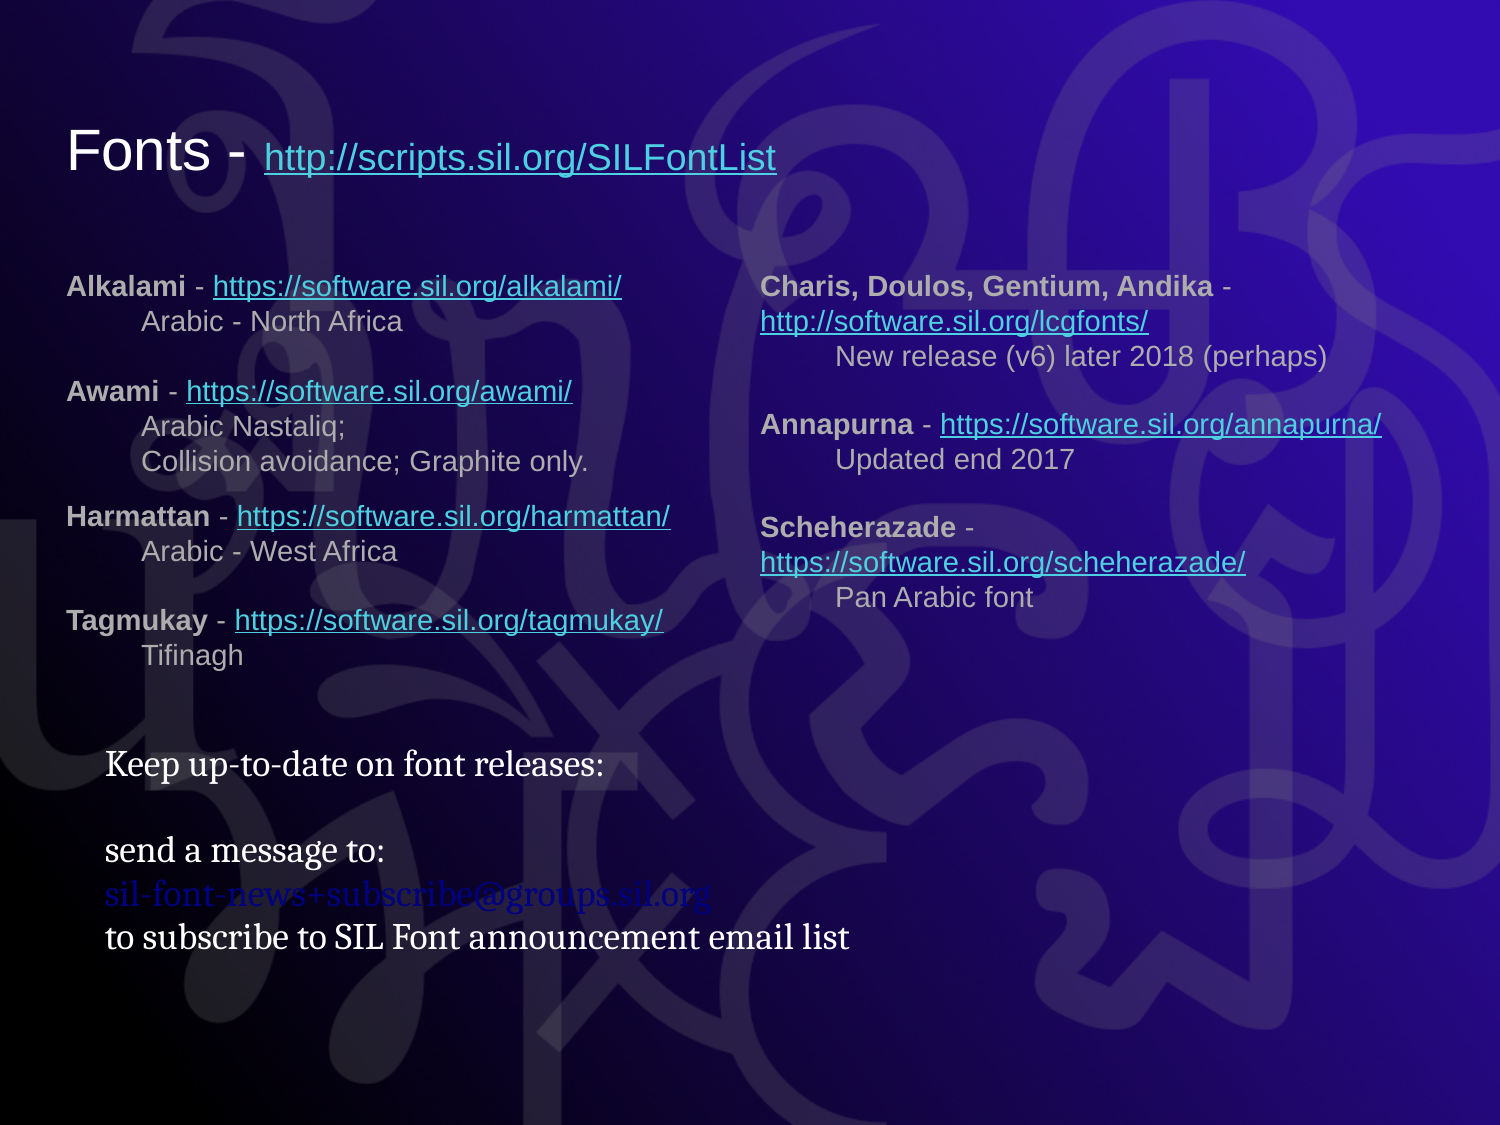

# Fonts - http://scripts.sil.org/SILFontList
Alkalami - https://software.sil.org/alkalami/
	Arabic - North Africa
Awami - https://software.sil.org/awami/
	Arabic Nastaliq;
Collision avoidance; Graphite only.
Harmattan - https://software.sil.org/harmattan/
	Arabic - West Africa
Tagmukay - https://software.sil.org/tagmukay/
	Tifinagh
Charis, Doulos, Gentium, Andika - http://software.sil.org/lcgfonts/
	New release (v6) later 2018 (perhaps)
Annapurna - https://software.sil.org/annapurna/
	Updated end 2017
Scheherazade - https://software.sil.org/scheherazade/
	Pan Arabic font
Keep up-to-date on font releases:
send a message to:
sil-font-news+subscribe@groups.sil.org
to subscribe to SIL Font announcement email list